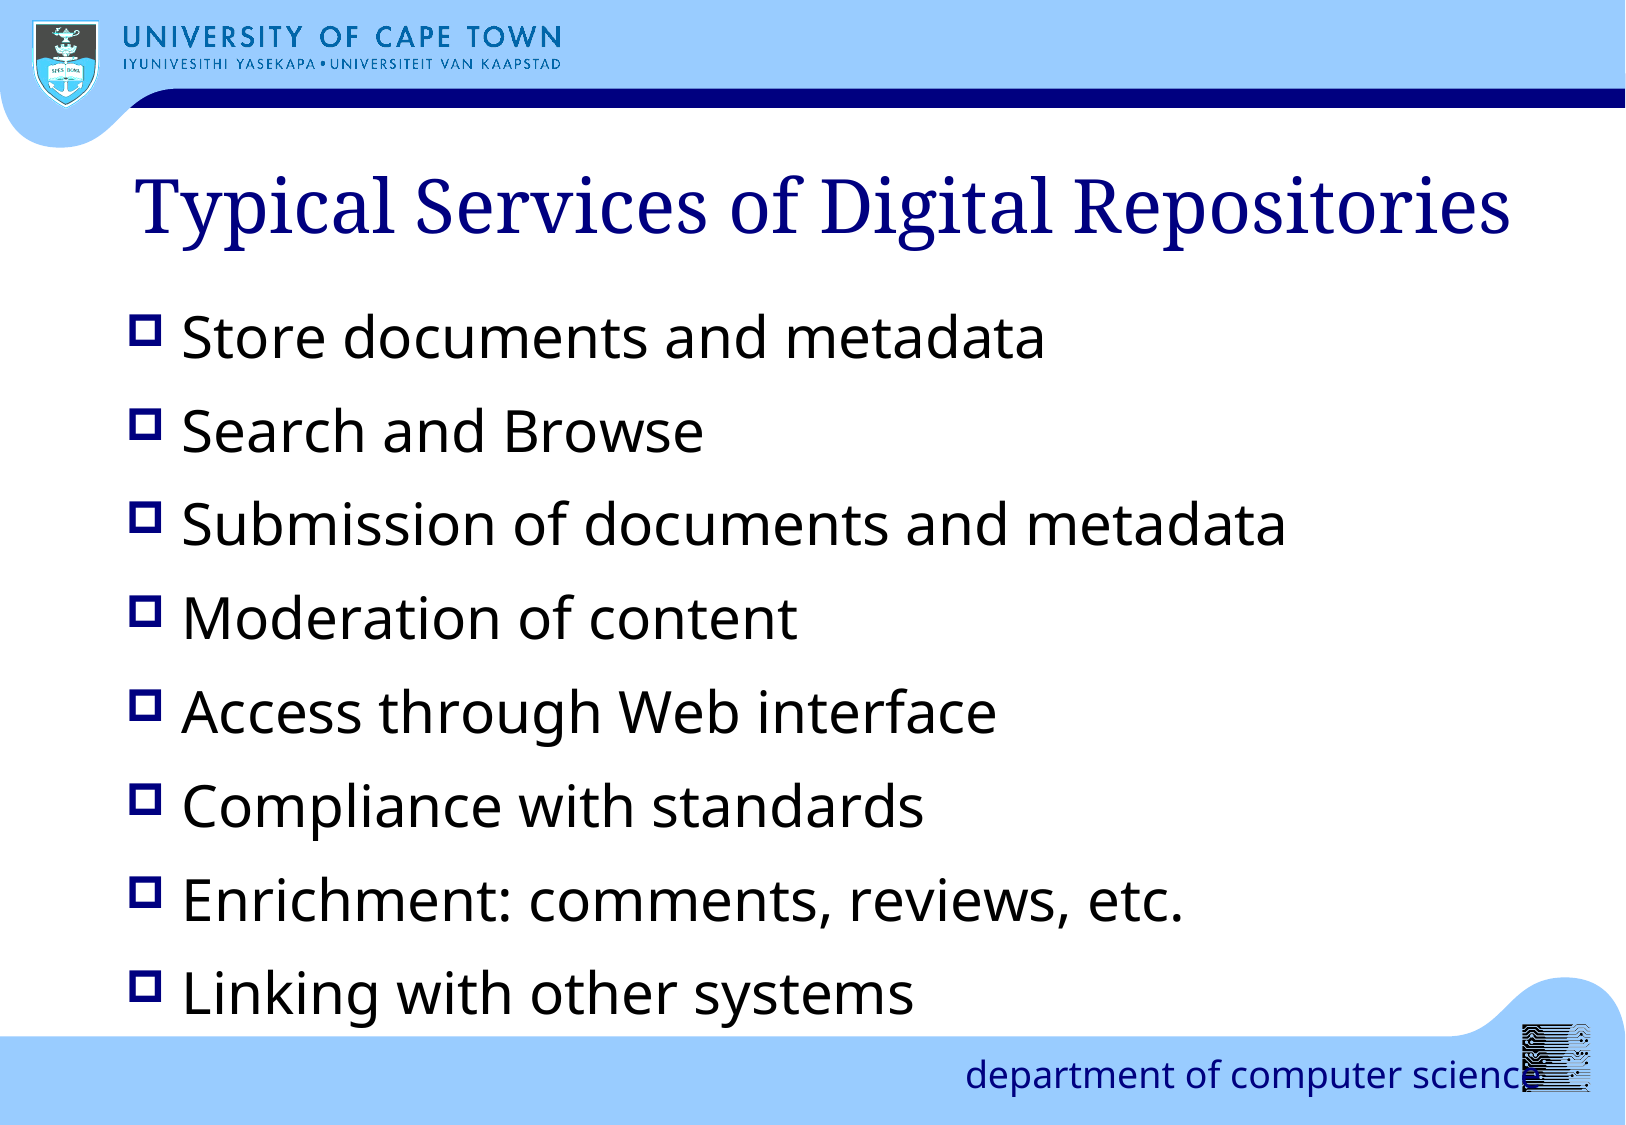

# Typical Services of Digital Repositories
Store documents and metadata
Search and Browse
Submission of documents and metadata
Moderation of content
Access through Web interface
Compliance with standards
Enrichment: comments, reviews, etc.
Linking with other systems